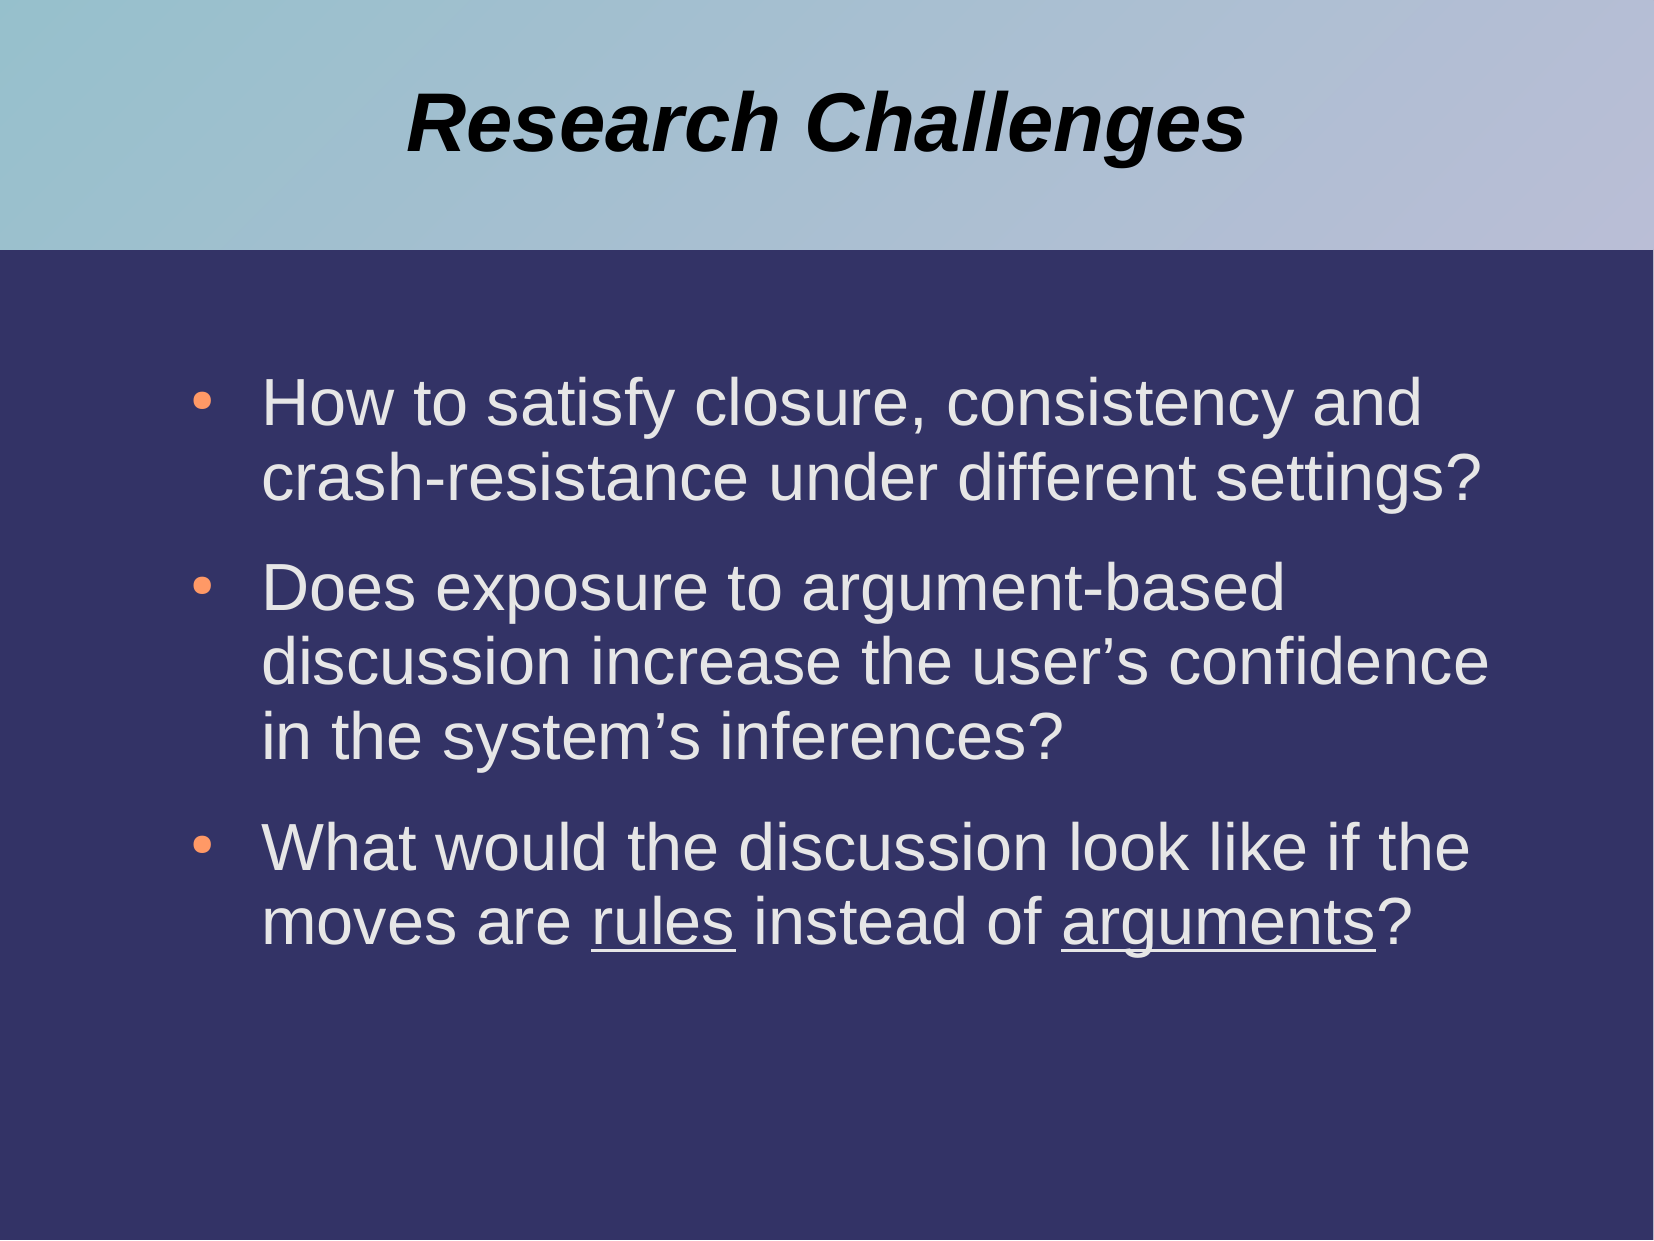

# Research Challenges
How to satisfy closure, consistency and
crash-resistance under different settings?
Does exposure to argument-based
discussion increase the user’s confidence
in the system’s inferences?
What would the discussion look like if the moves are rules instead of arguments?